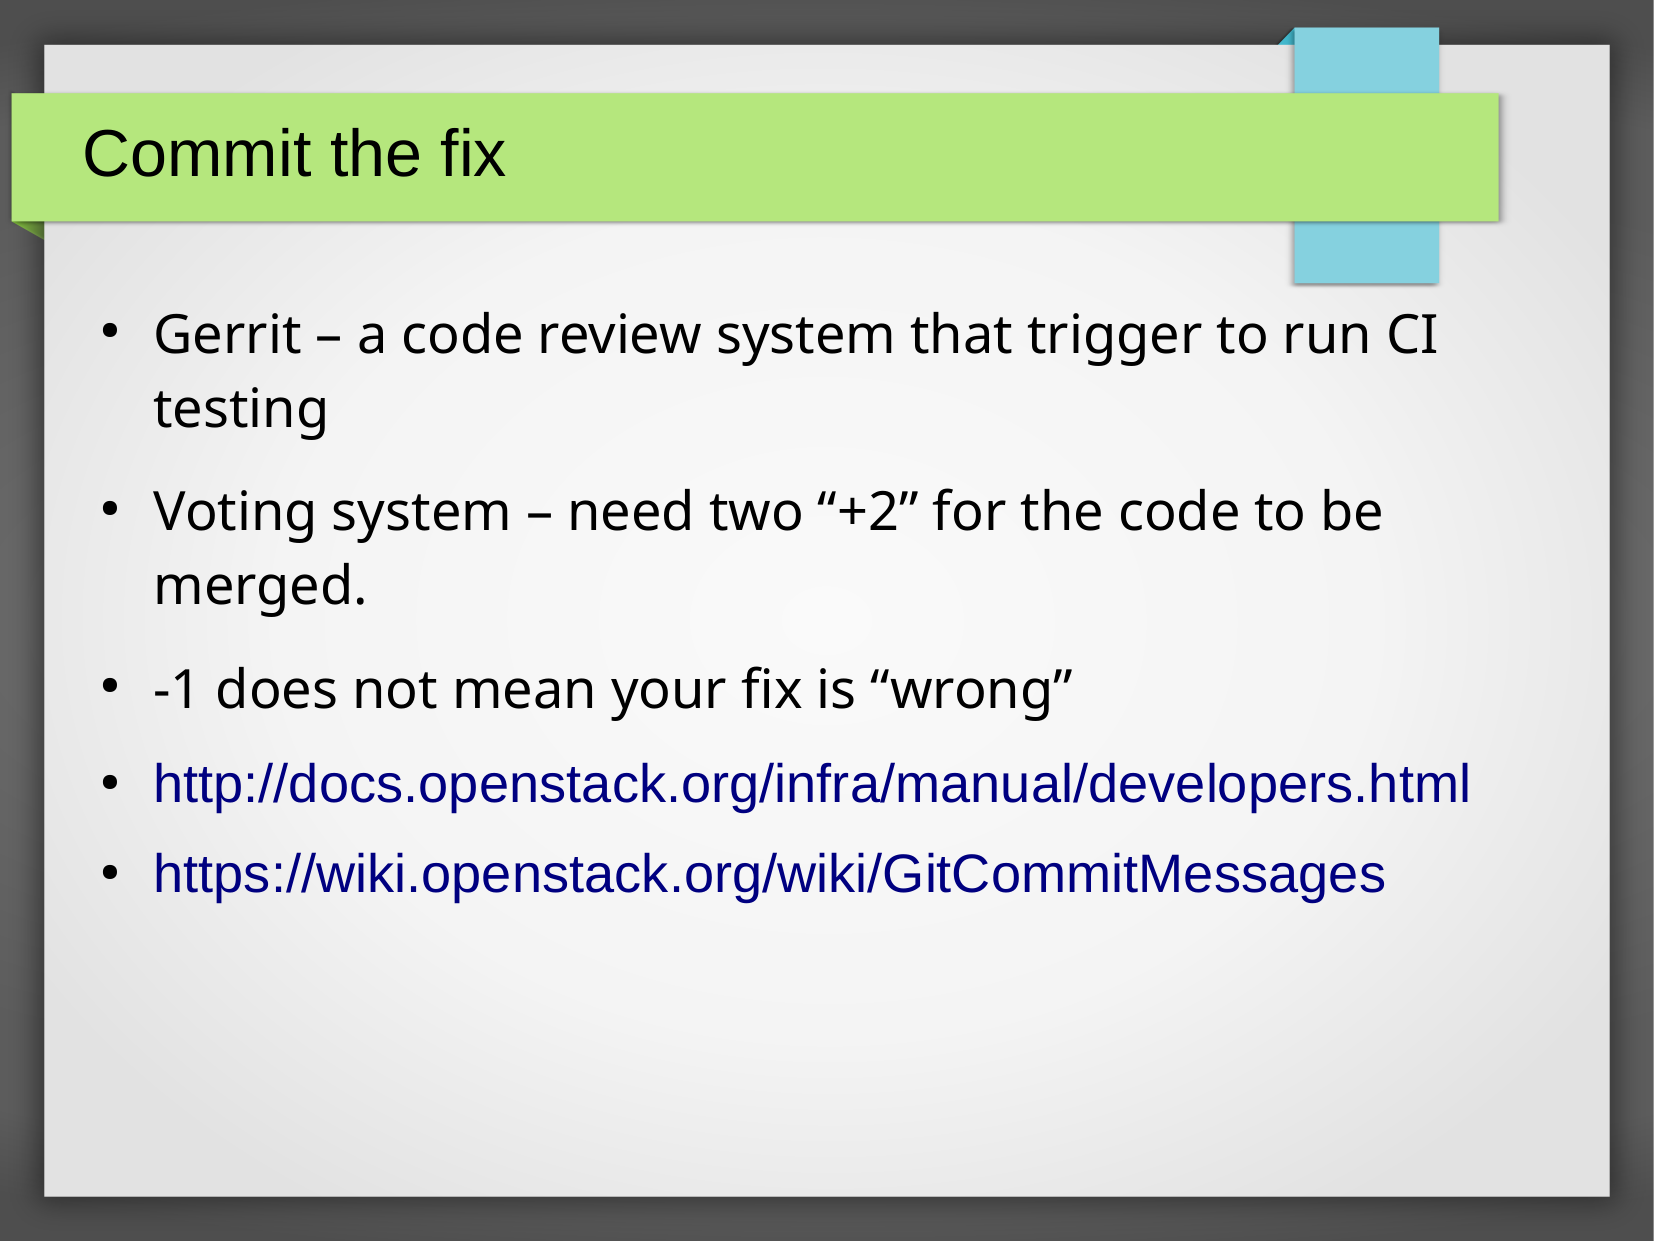

# Commit the fix
Gerrit – a code review system that trigger to run CI testing
Voting system – need two “+2” for the code to be merged.
-1 does not mean your fix is “wrong”
http://docs.openstack.org/infra/manual/developers.html
https://wiki.openstack.org/wiki/GitCommitMessages